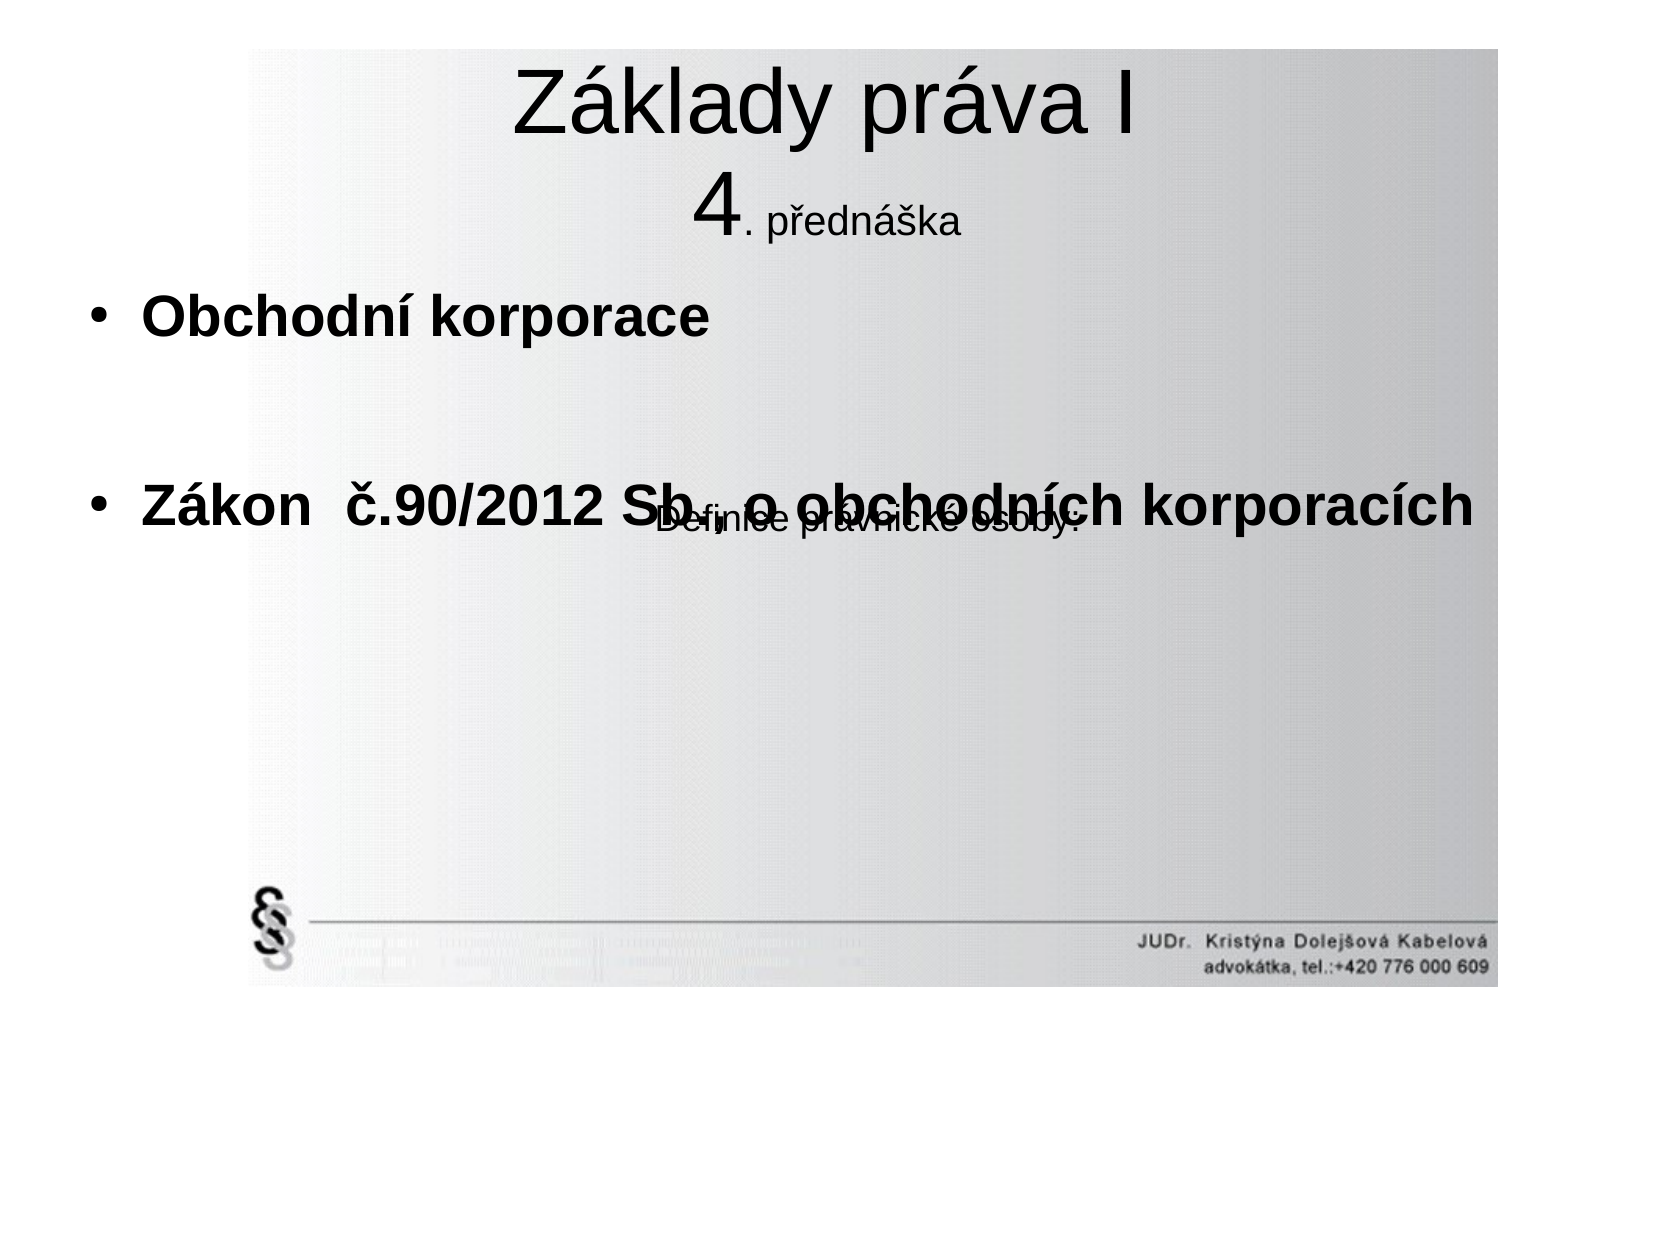

# Základy práva I 4. přednáška
Obchodní korporace
Zákon č.90/2012 Sb., o obchodních korporacích